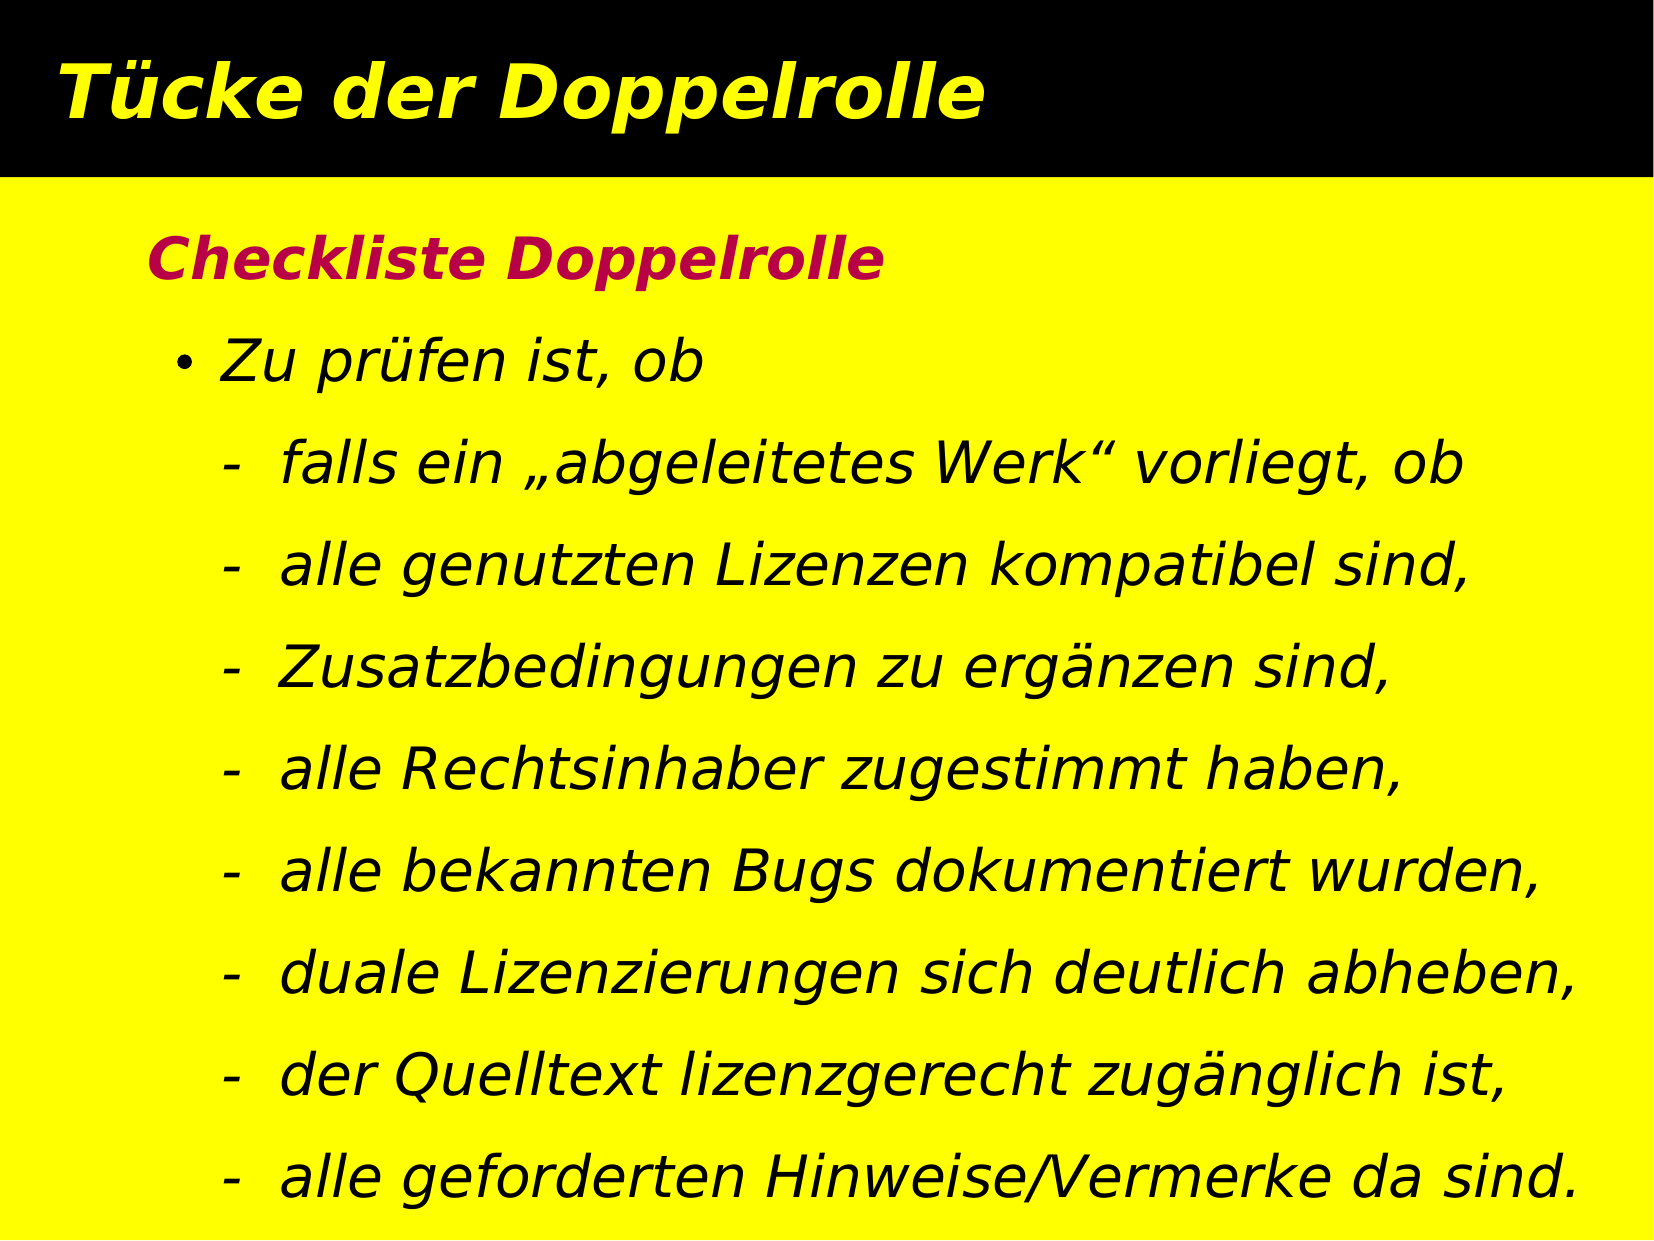

Tücke der Doppelrolle
Checkliste Doppelrolle
	Zu prüfen ist, ob
	- falls ein „abgeleitetes Werk“ vorliegt, ob
	- alle genutzten Lizenzen kompatibel sind,
	- Zusatzbedingungen zu ergänzen sind,
	- alle Rechtsinhaber zugestimmt haben,
	- alle bekannten Bugs dokumentiert wurden,
	- duale Lizenzierungen sich deutlich abheben,
	- der Quelltext lizenzgerecht zugänglich ist,
	- alle geforderten Hinweise/Vermerke da sind.